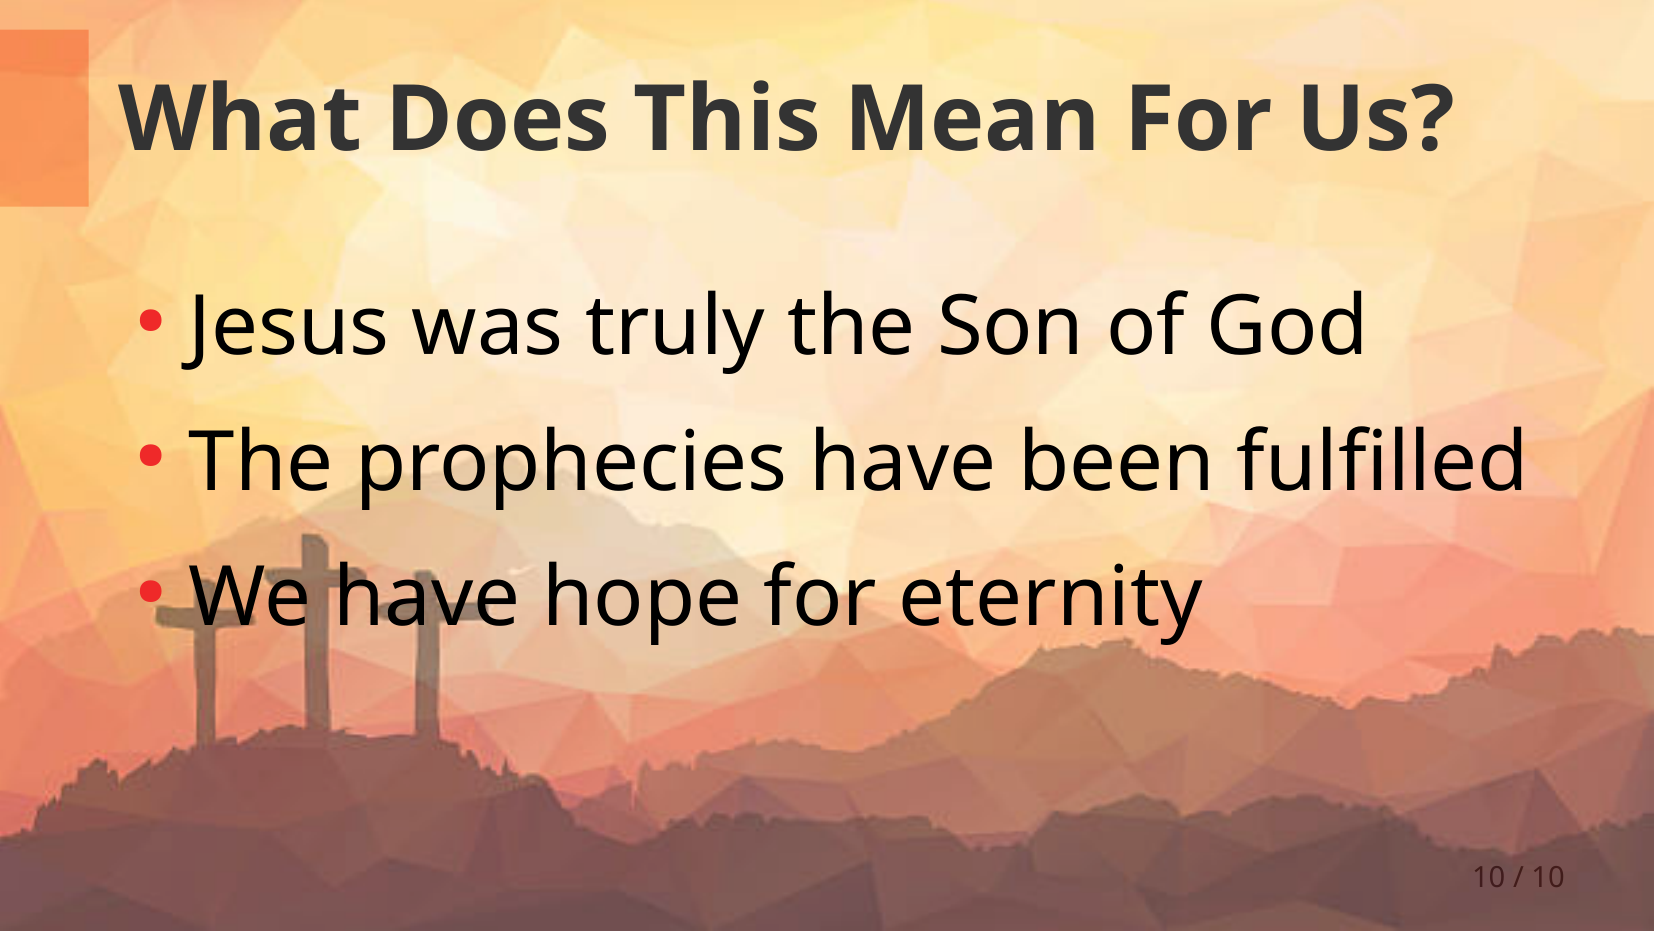

# What Does This Mean For Us?
Jesus was truly the Son of God
The prophecies have been fulfilled
We have hope for eternity
10